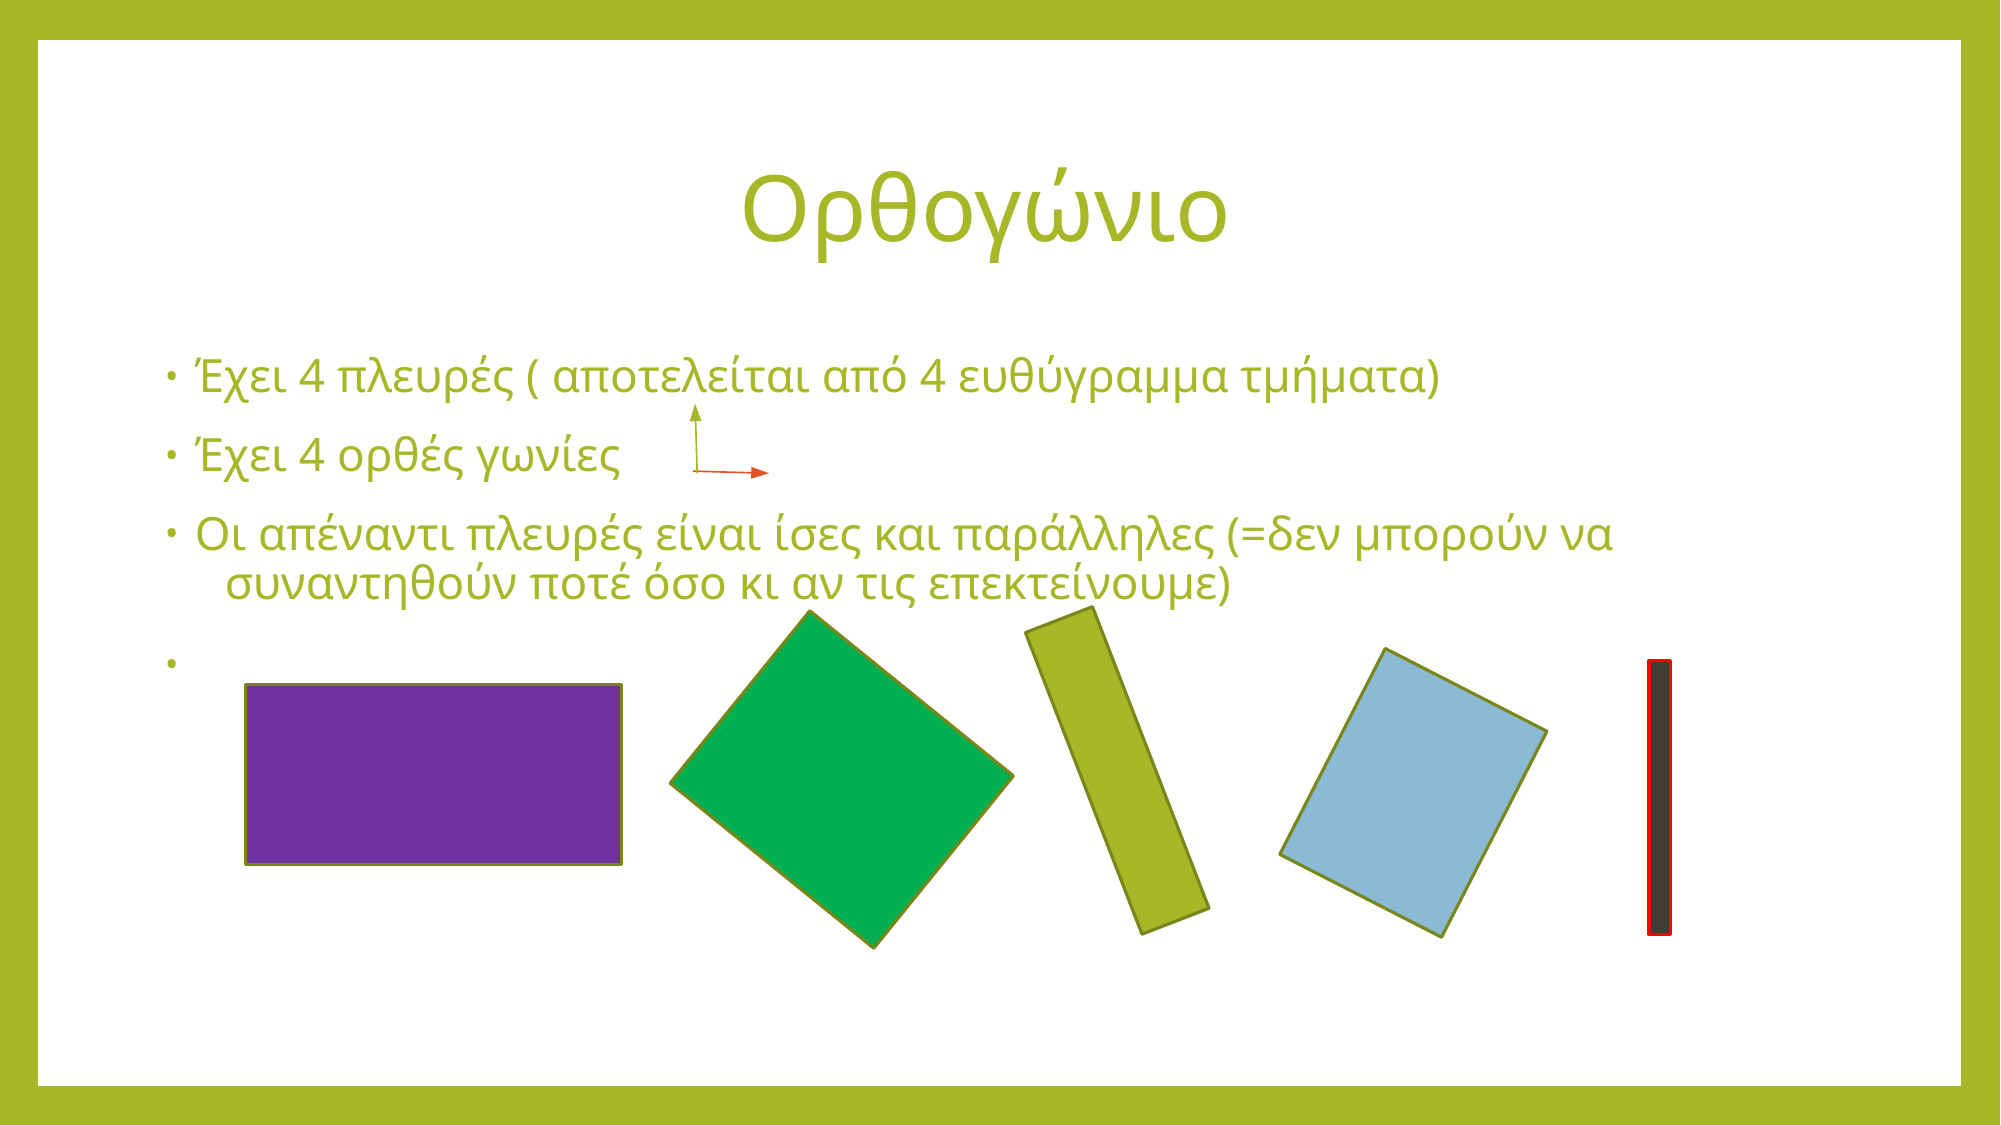

# Ορθογώνιο
Έχει 4 πλευρές ( αποτελείται από 4 ευθύγραμμα τμήματα)
Έχει 4 ορθές γωνίες
Οι απέναντι πλευρές είναι ίσες και παράλληλες (=δεν μπορούν να συναντηθούν ποτέ όσο κι αν τις επεκτείνουμε)